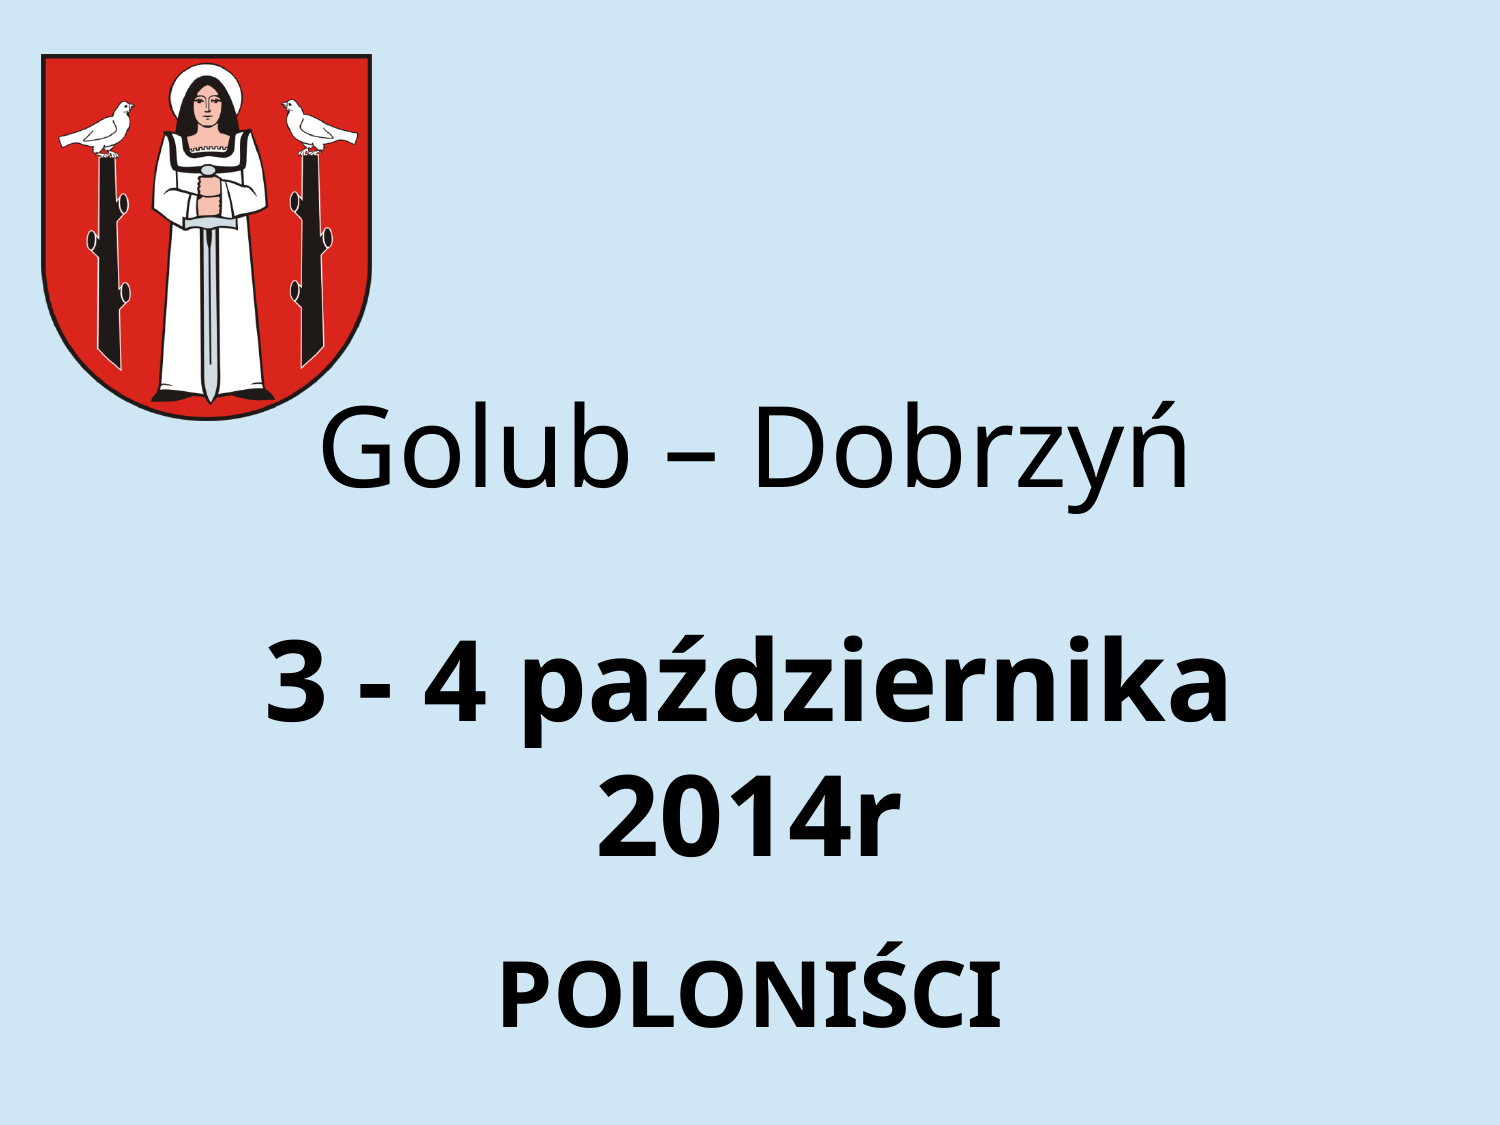

# Golub – Dobrzyń
3 - 4 października 2014r
POLONIŚCI